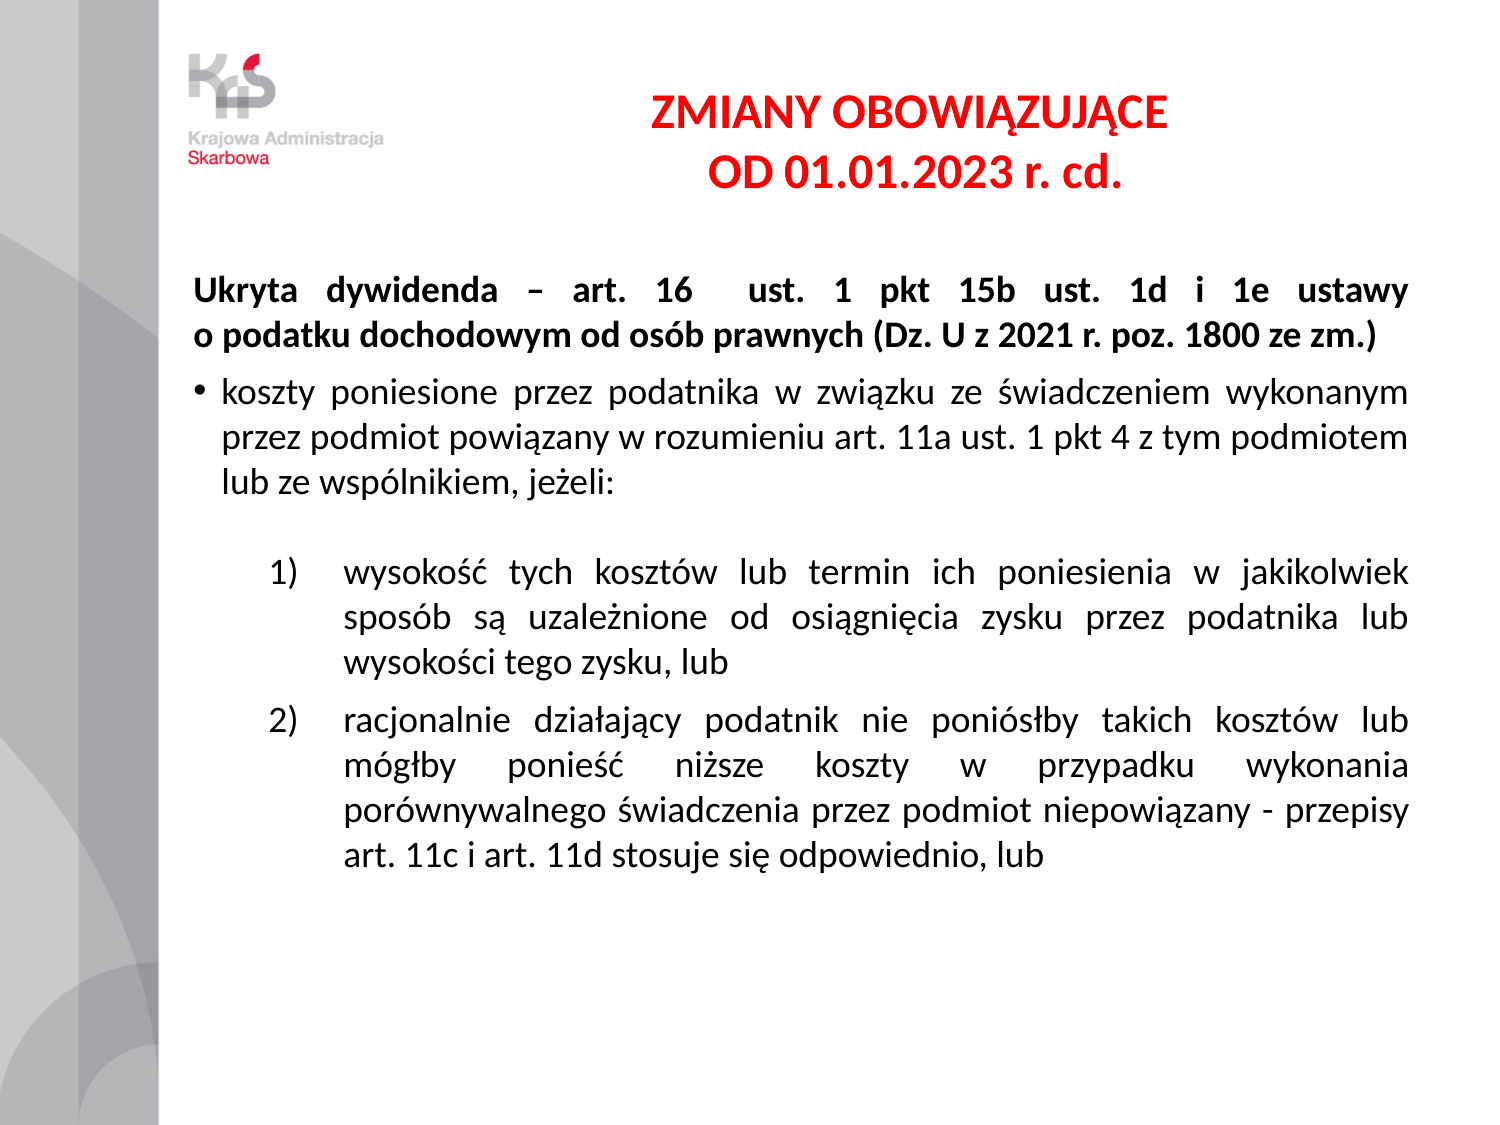

# ZMIANY OBOWIĄZUJĄCE OD 01.01.2023 r. cd.
Ukryta dywidenda – art. 16 ust. 1 pkt 15b ust. 1d i 1e ustawy
o podatku dochodowym od osób prawnych (Dz. U z 2021 r. poz. 1800 ze zm.)
koszty poniesione przez podatnika w związku ze świadczeniem wykonanym przez podmiot powiązany w rozumieniu art. 11a ust. 1 pkt 4 z tym podmiotem lub ze wspólnikiem, jeżeli:
wysokość tych kosztów lub termin ich poniesienia w jakikolwiek sposób są uzależnione od osiągnięcia zysku przez podatnika lub wysokości tego zysku, lub
racjonalnie działający podatnik nie poniósłby takich kosztów lub mógłby ponieść niższe koszty w przypadku wykonania porównywalnego świadczenia przez podmiot niepowiązany - przepisy art. 11c i art. 11d stosuje się odpowiednio, lub